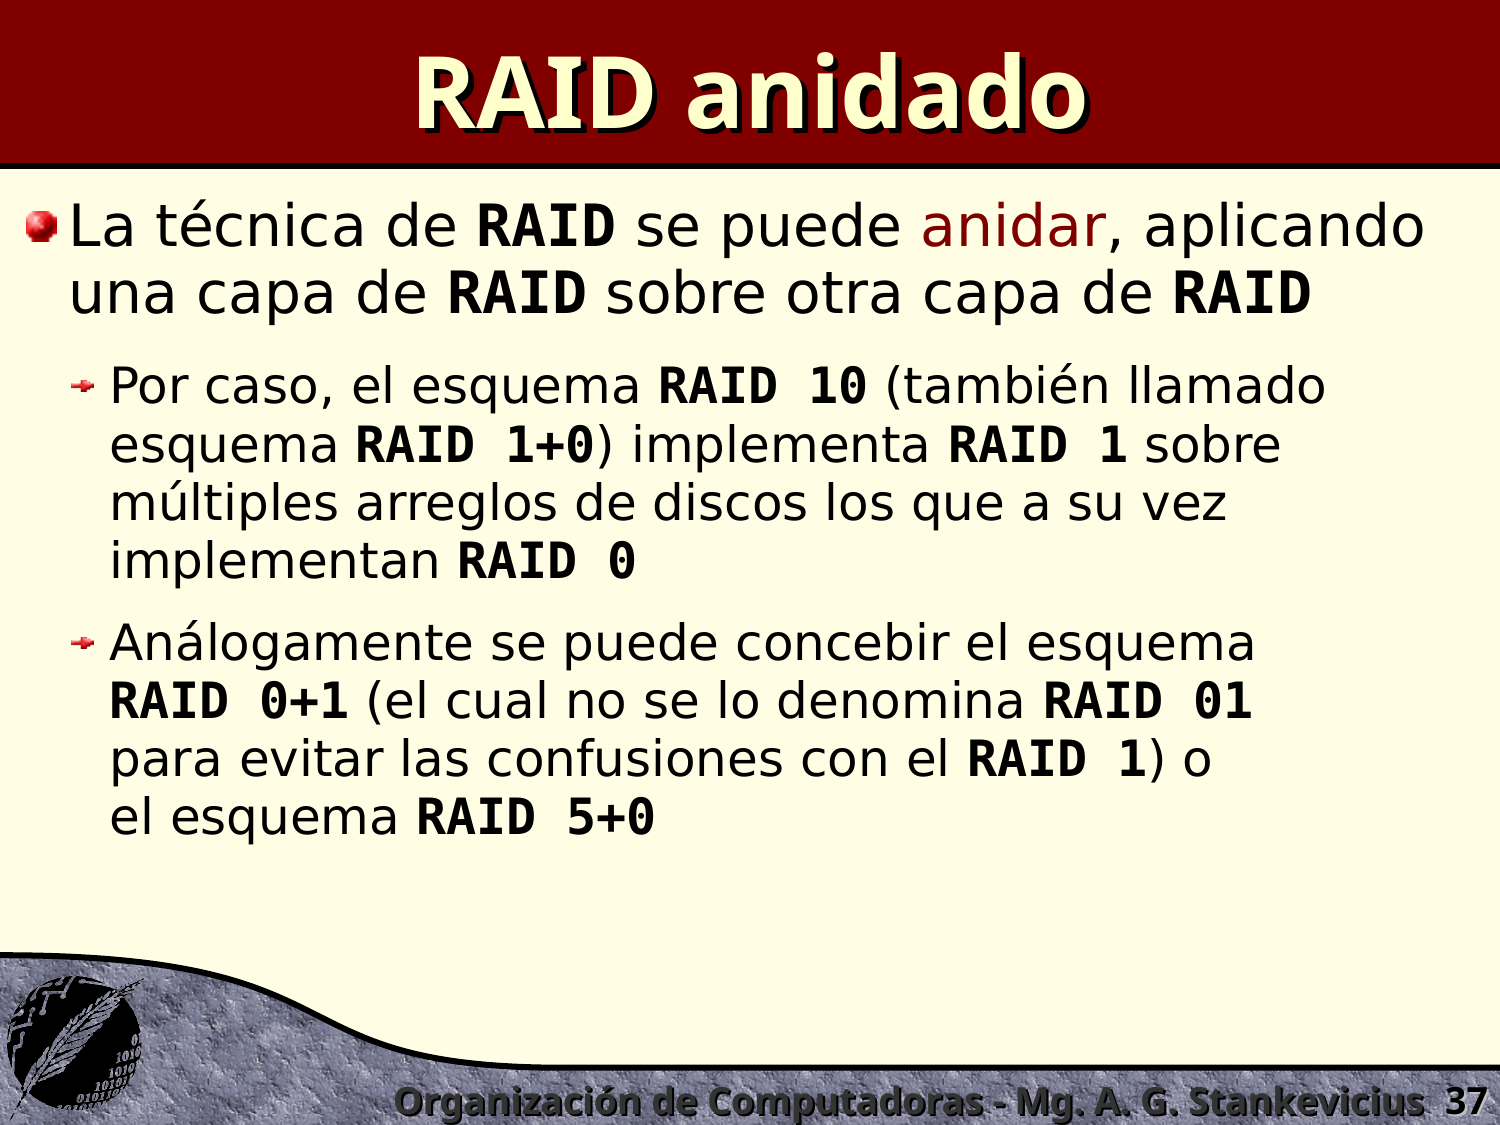

# RAID anidado
La técnica de RAID se puede anidar, aplicando una capa de RAID sobre otra capa de RAID
Por caso, el esquema RAID 10 (también llamado esquema RAID 1+0) implementa RAID 1 sobre múltiples arreglos de discos los que a su vez implementan RAID 0
Análogamente se puede concebir el esquema
RAID 0+1 (el cual no se lo denomina RAID 01
para evitar las confusiones con el RAID 1) o
el esquema RAID 5+0
37